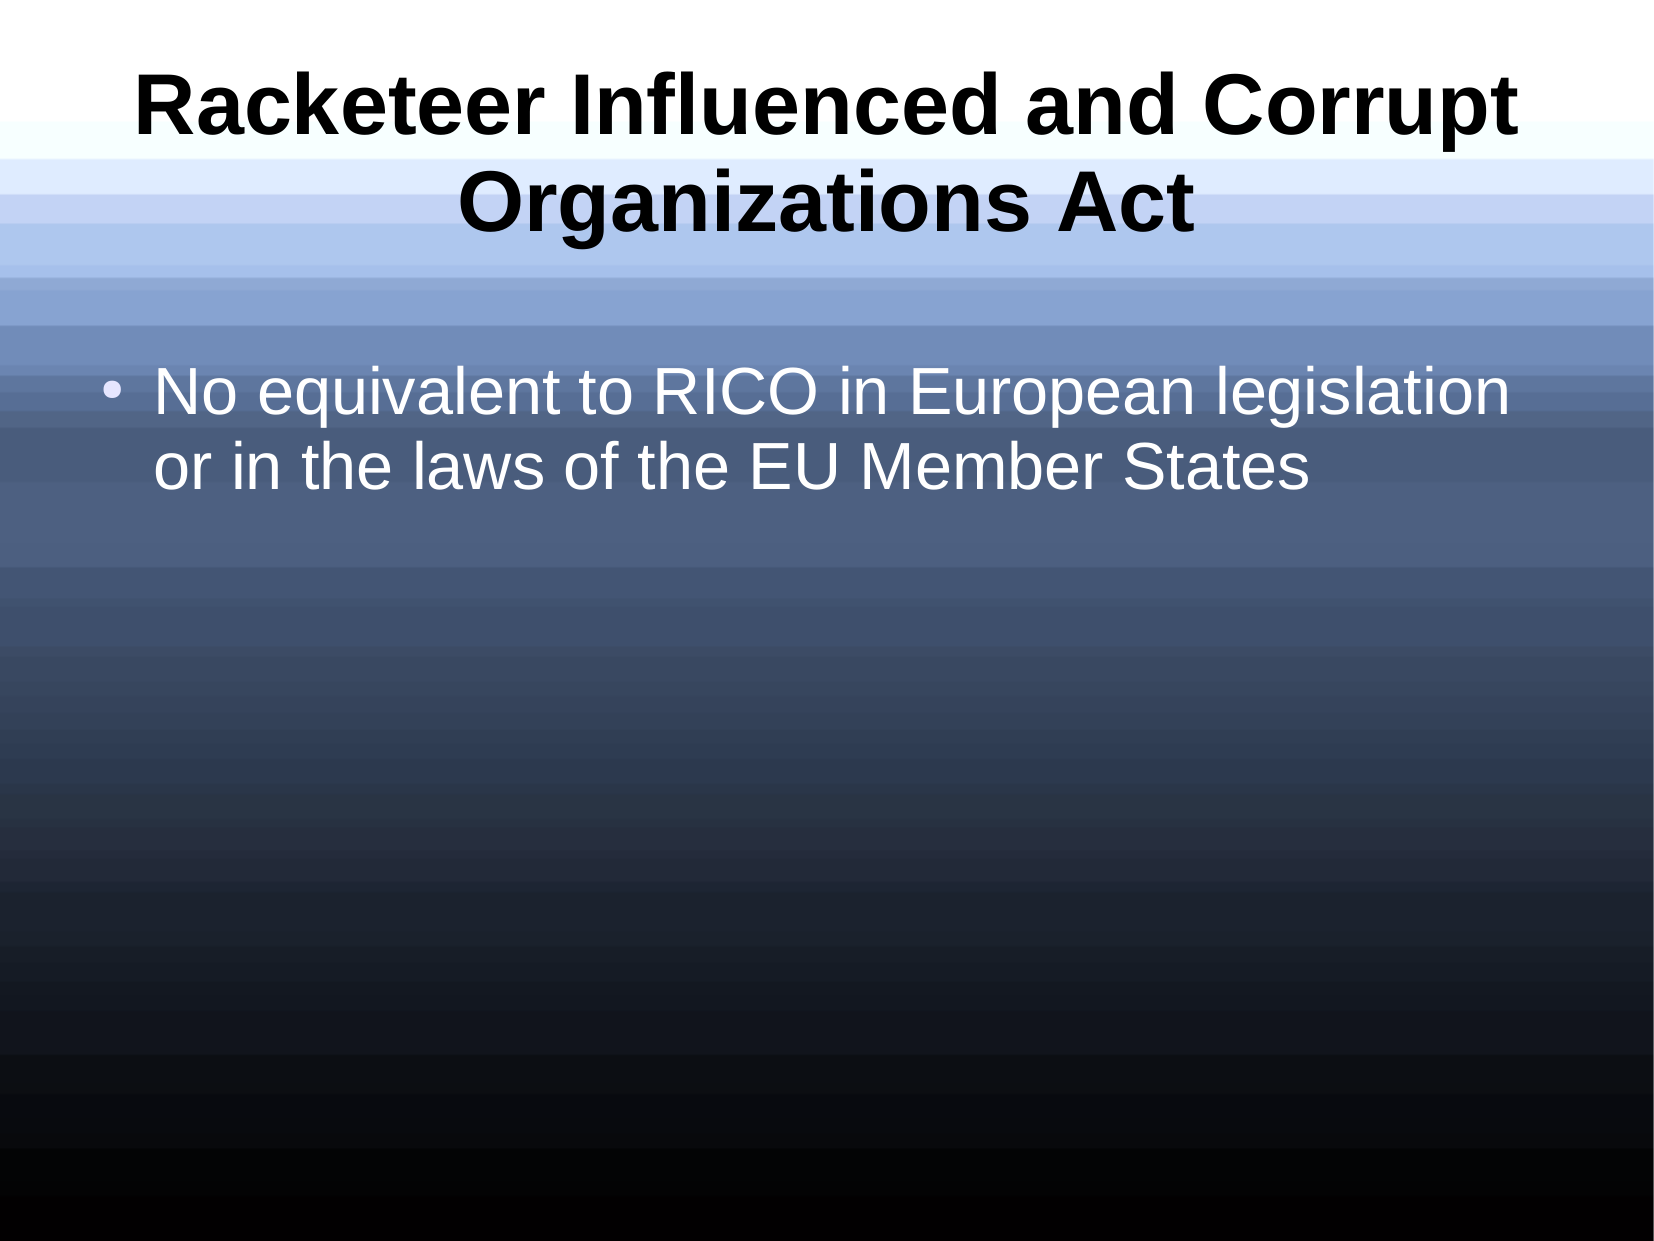

# Racketeer Influenced and Corrupt Organizations Act
No equivalent to RICO in European legislation or in the laws of the EU Member States